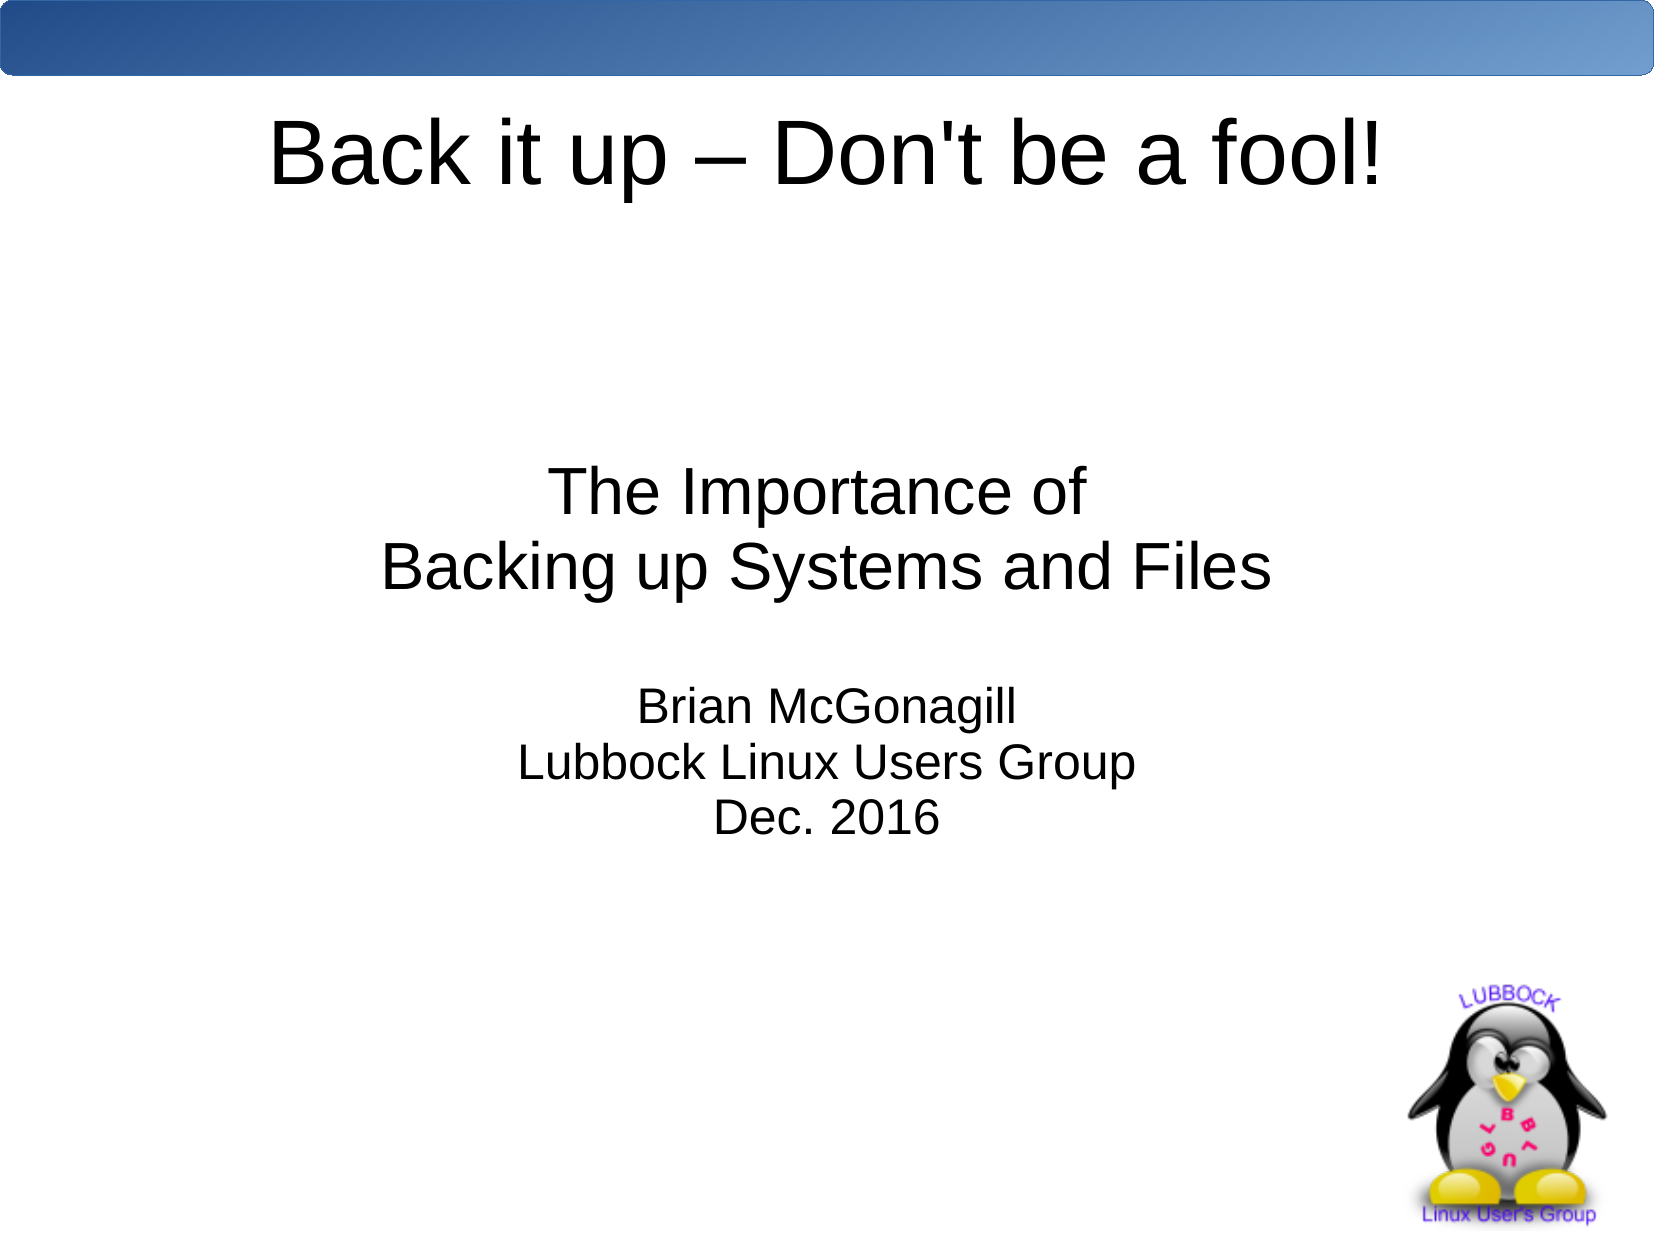

# Back it up – Don't be a fool!
The Importance of
Backing up Systems and Files
Brian McGonagill
Lubbock Linux Users Group
Dec. 2016